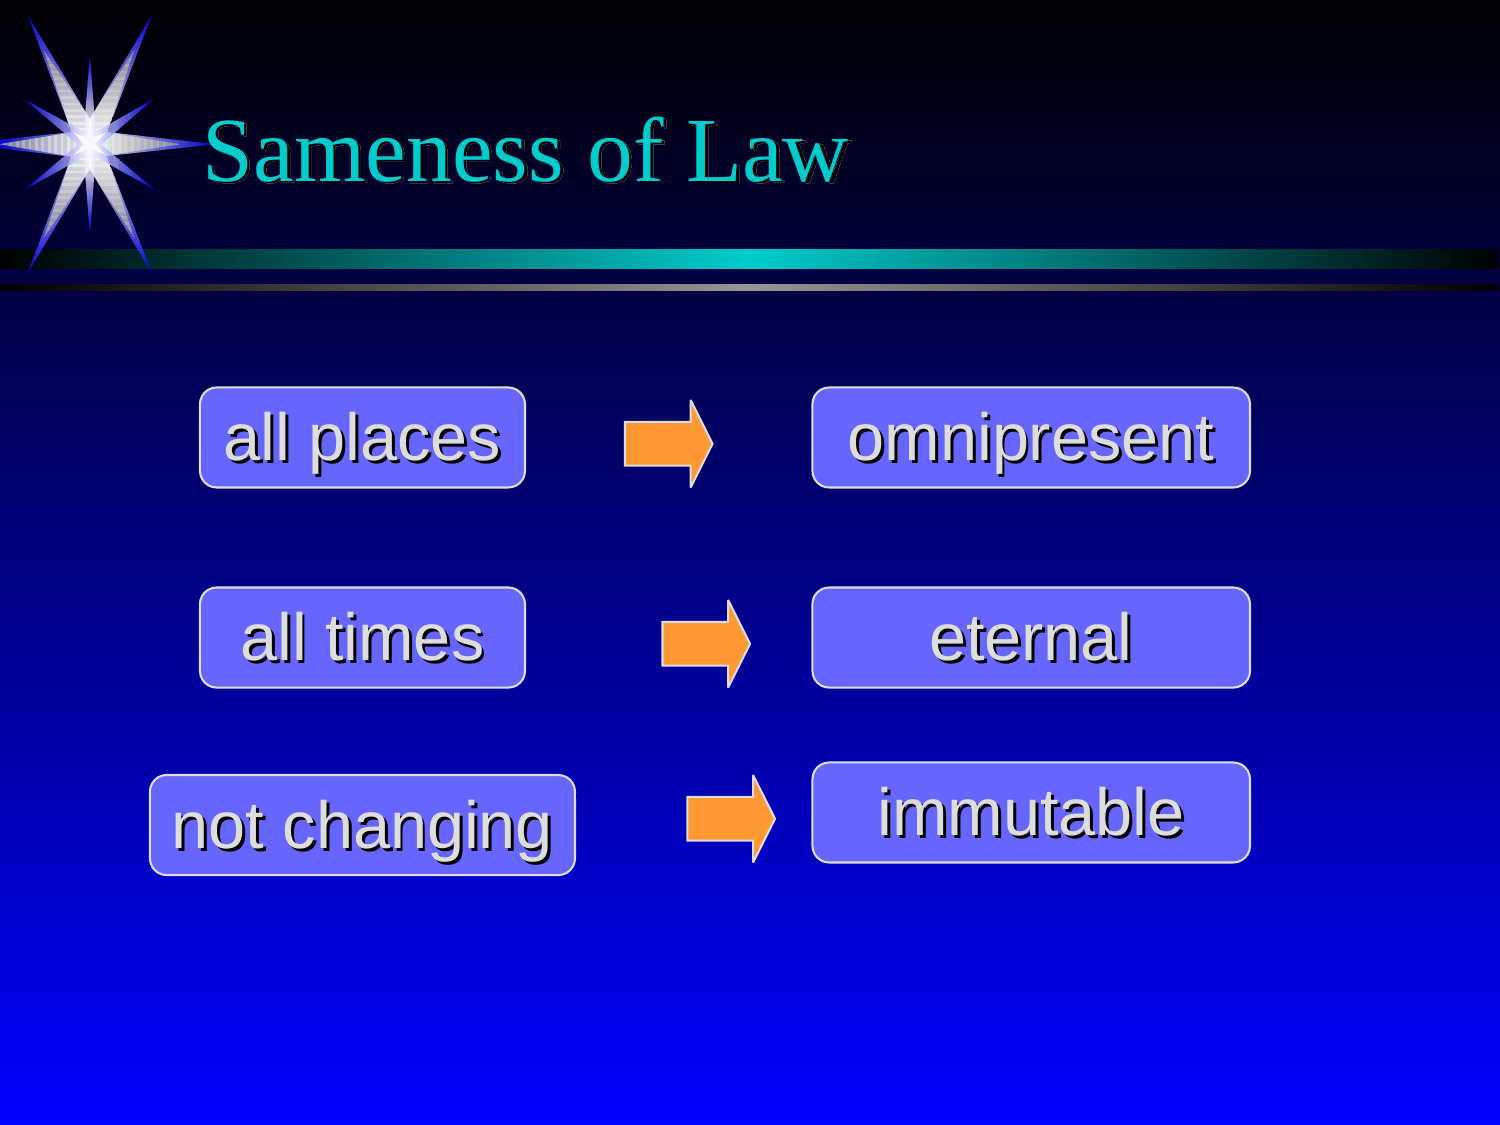

# Sameness of Law
all places
omnipresent
all times
eternal
immutable
not changing